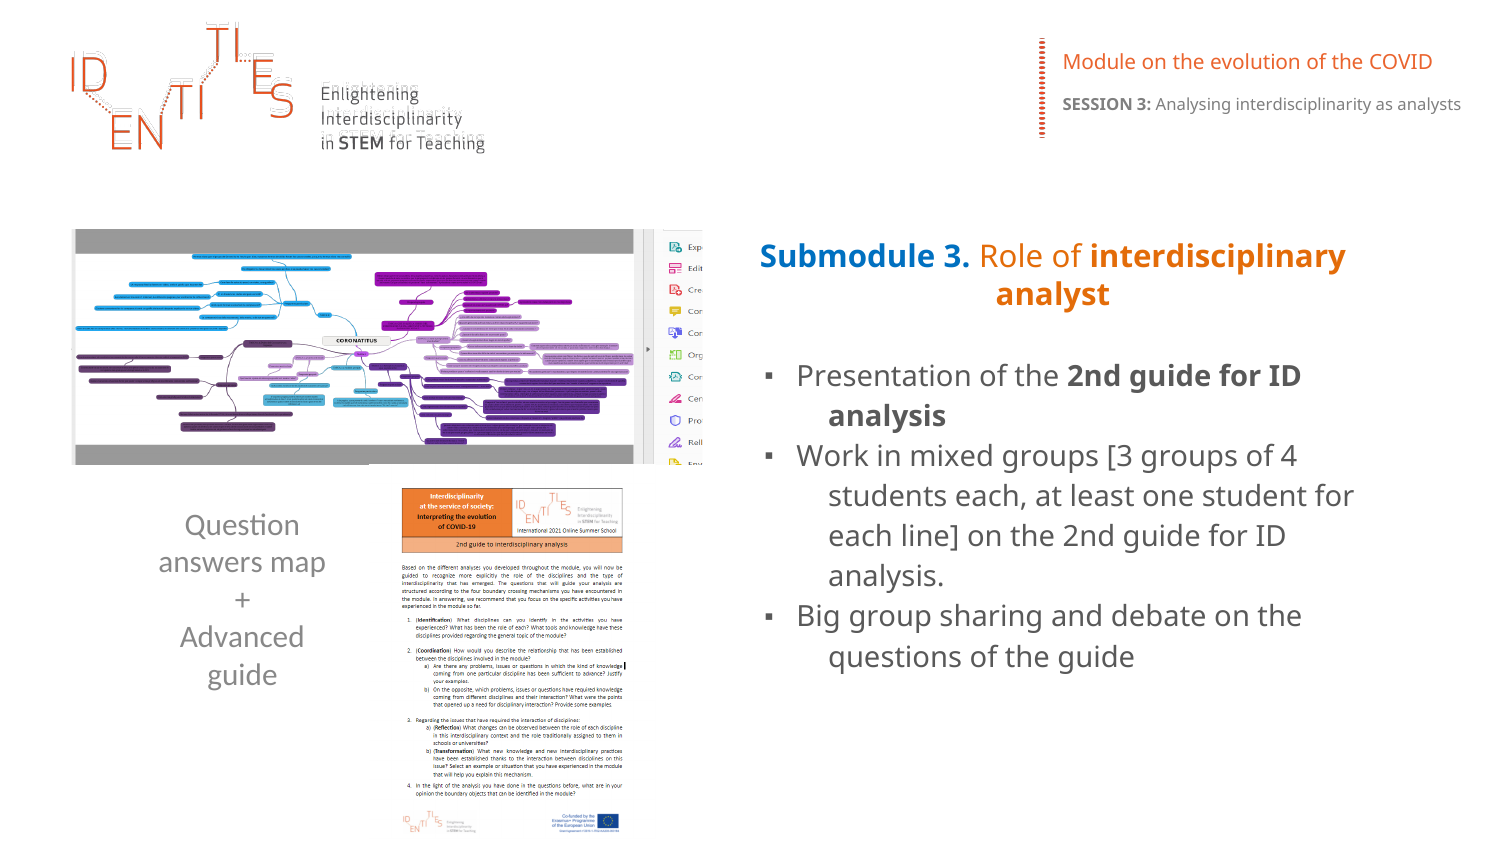

Module on the evolution of the COVID
SESSION 3: Analysing interdisciplinarity as analysts
Submodule 3. Role of interdisciplinary analyst
Presentation of the 2nd guide for ID analysis
Work in mixed groups [3 groups of 4 students each, at least one student for each line] on the 2nd guide for ID analysis.
Big group sharing and debate on the questions of the guide
Question answers map
+
Advanced guide